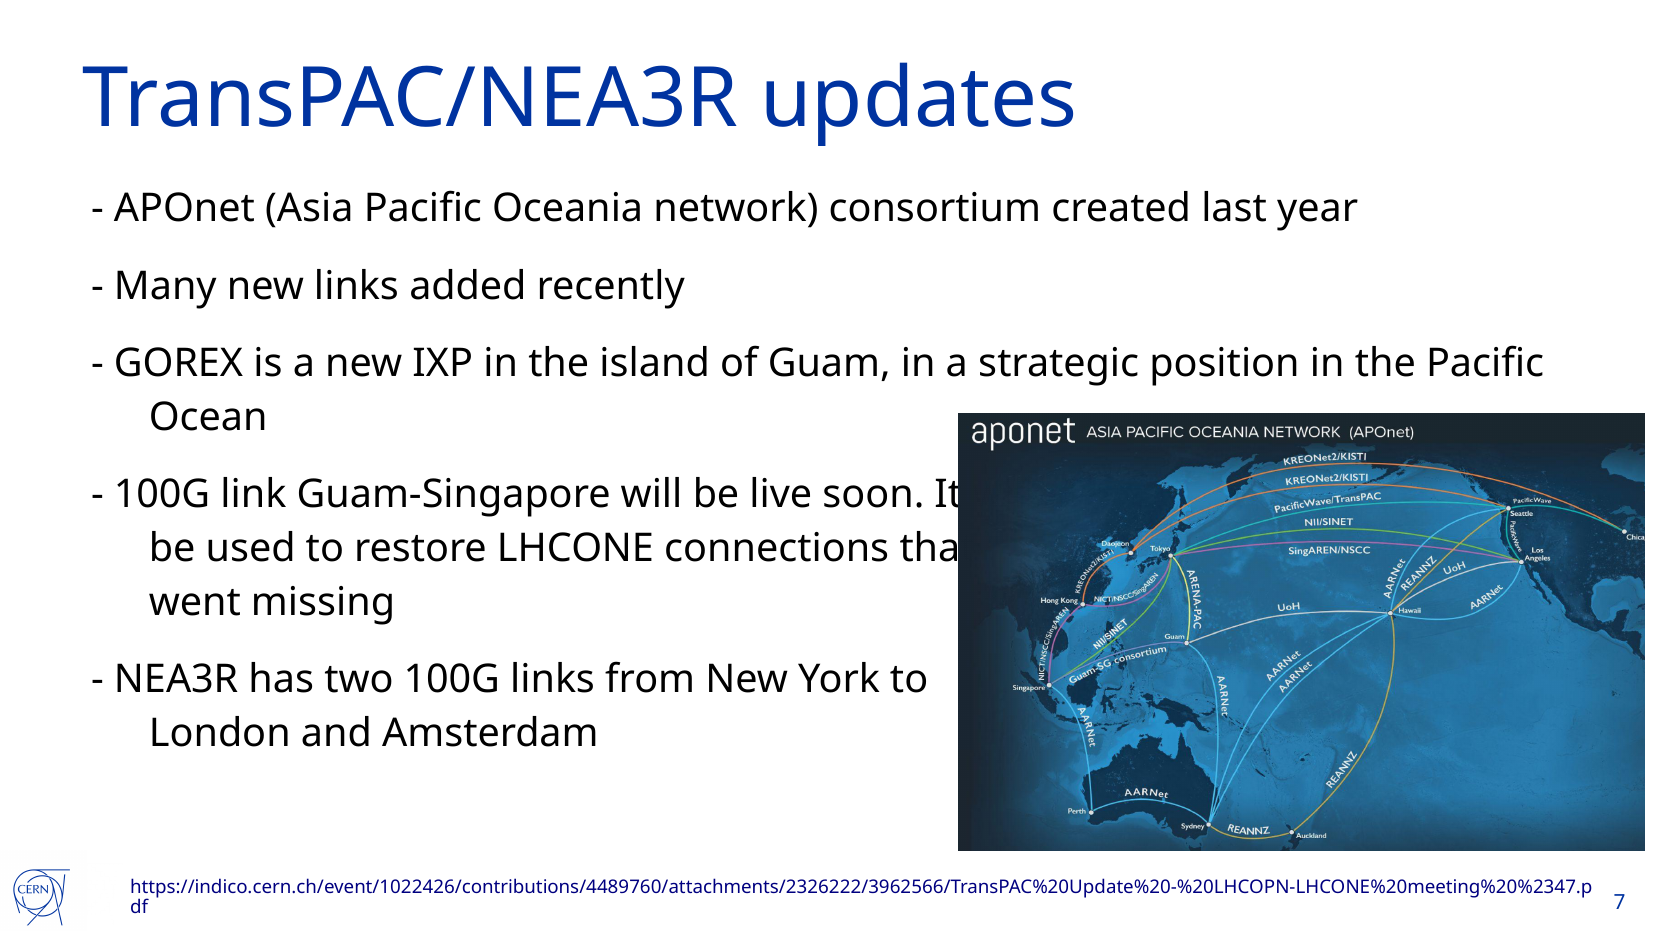

# TransPAC/NEA3R updates
- APOnet (Asia Pacific Oceania network) consortium created last year
- Many new links added recently
- GOREX is a new IXP in the island of Guam, in a strategic position in the Pacific Ocean
- 100G link Guam-Singapore will be live soon. It will
be used to restore LHCONE connections that
went missing
- NEA3R has two 100G links from New York to
London and Amsterdam
https://indico.cern.ch/event/1022426/contributions/4489760/attachments/2326222/3962566/TransPAC%20Update%20-%20LHCOPN-LHCONE%20meeting%20%2347.pdf
7